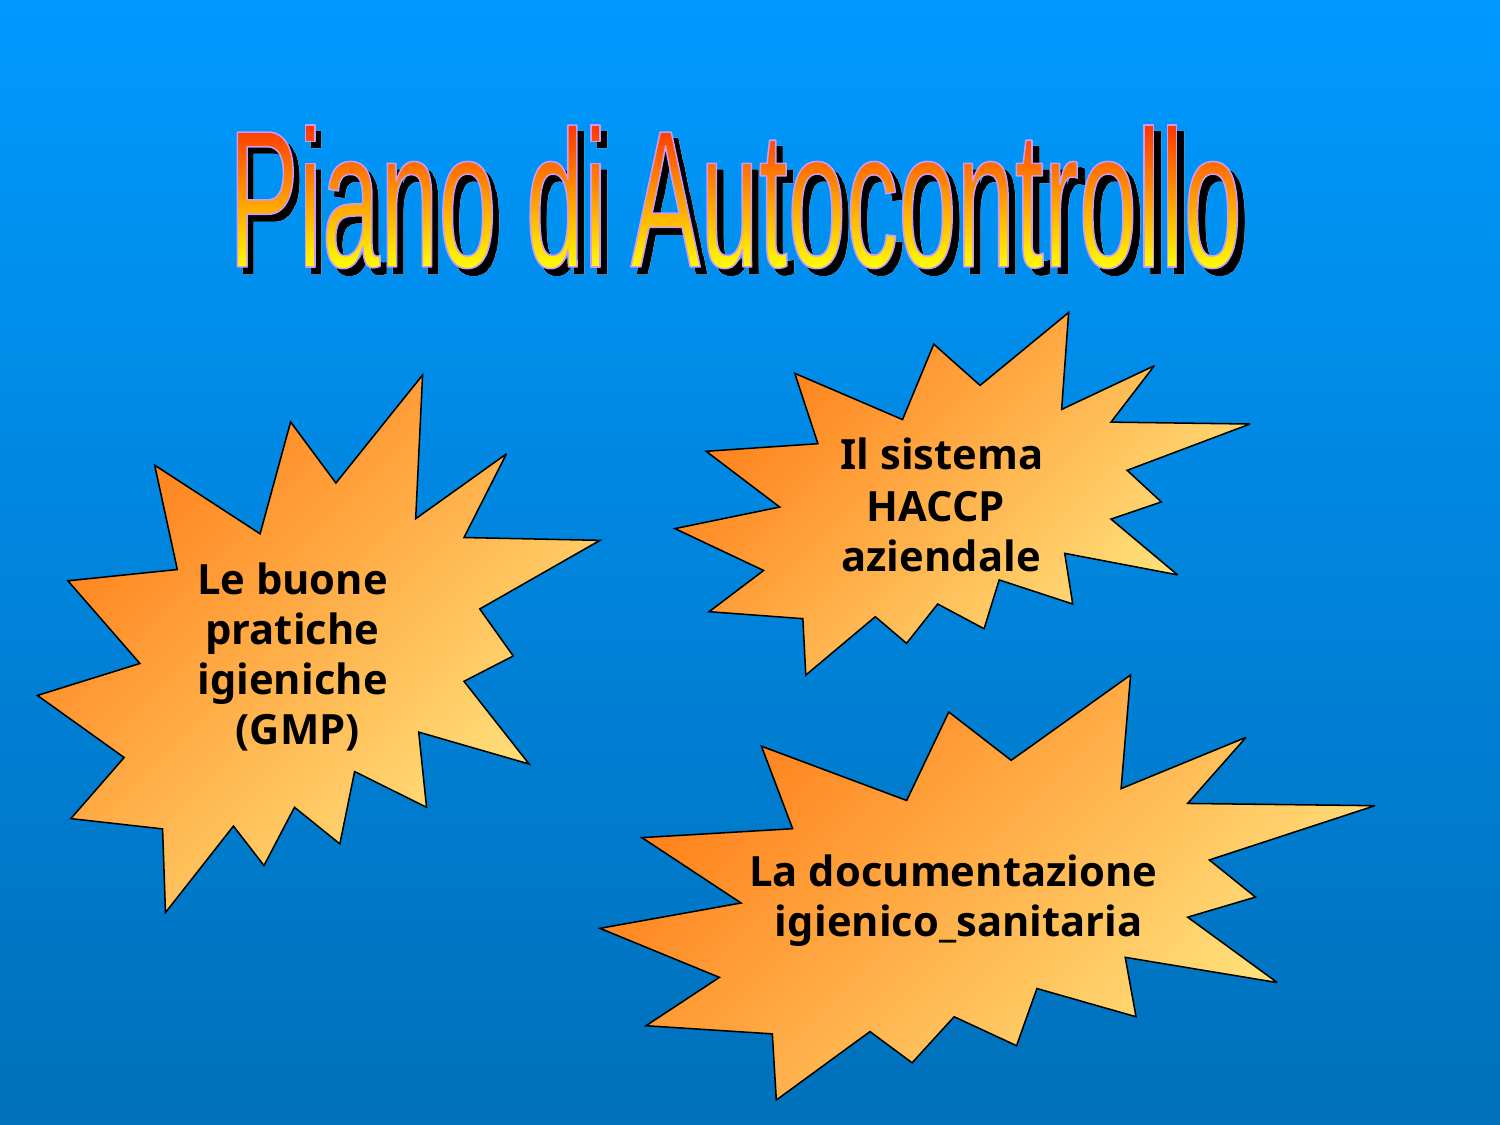

Piano di Autocontrollo
 Il sistema
HACCP
aziendale
Le buone
pratiche
igieniche
(GMP)
La documentazione
igienico_sanitaria